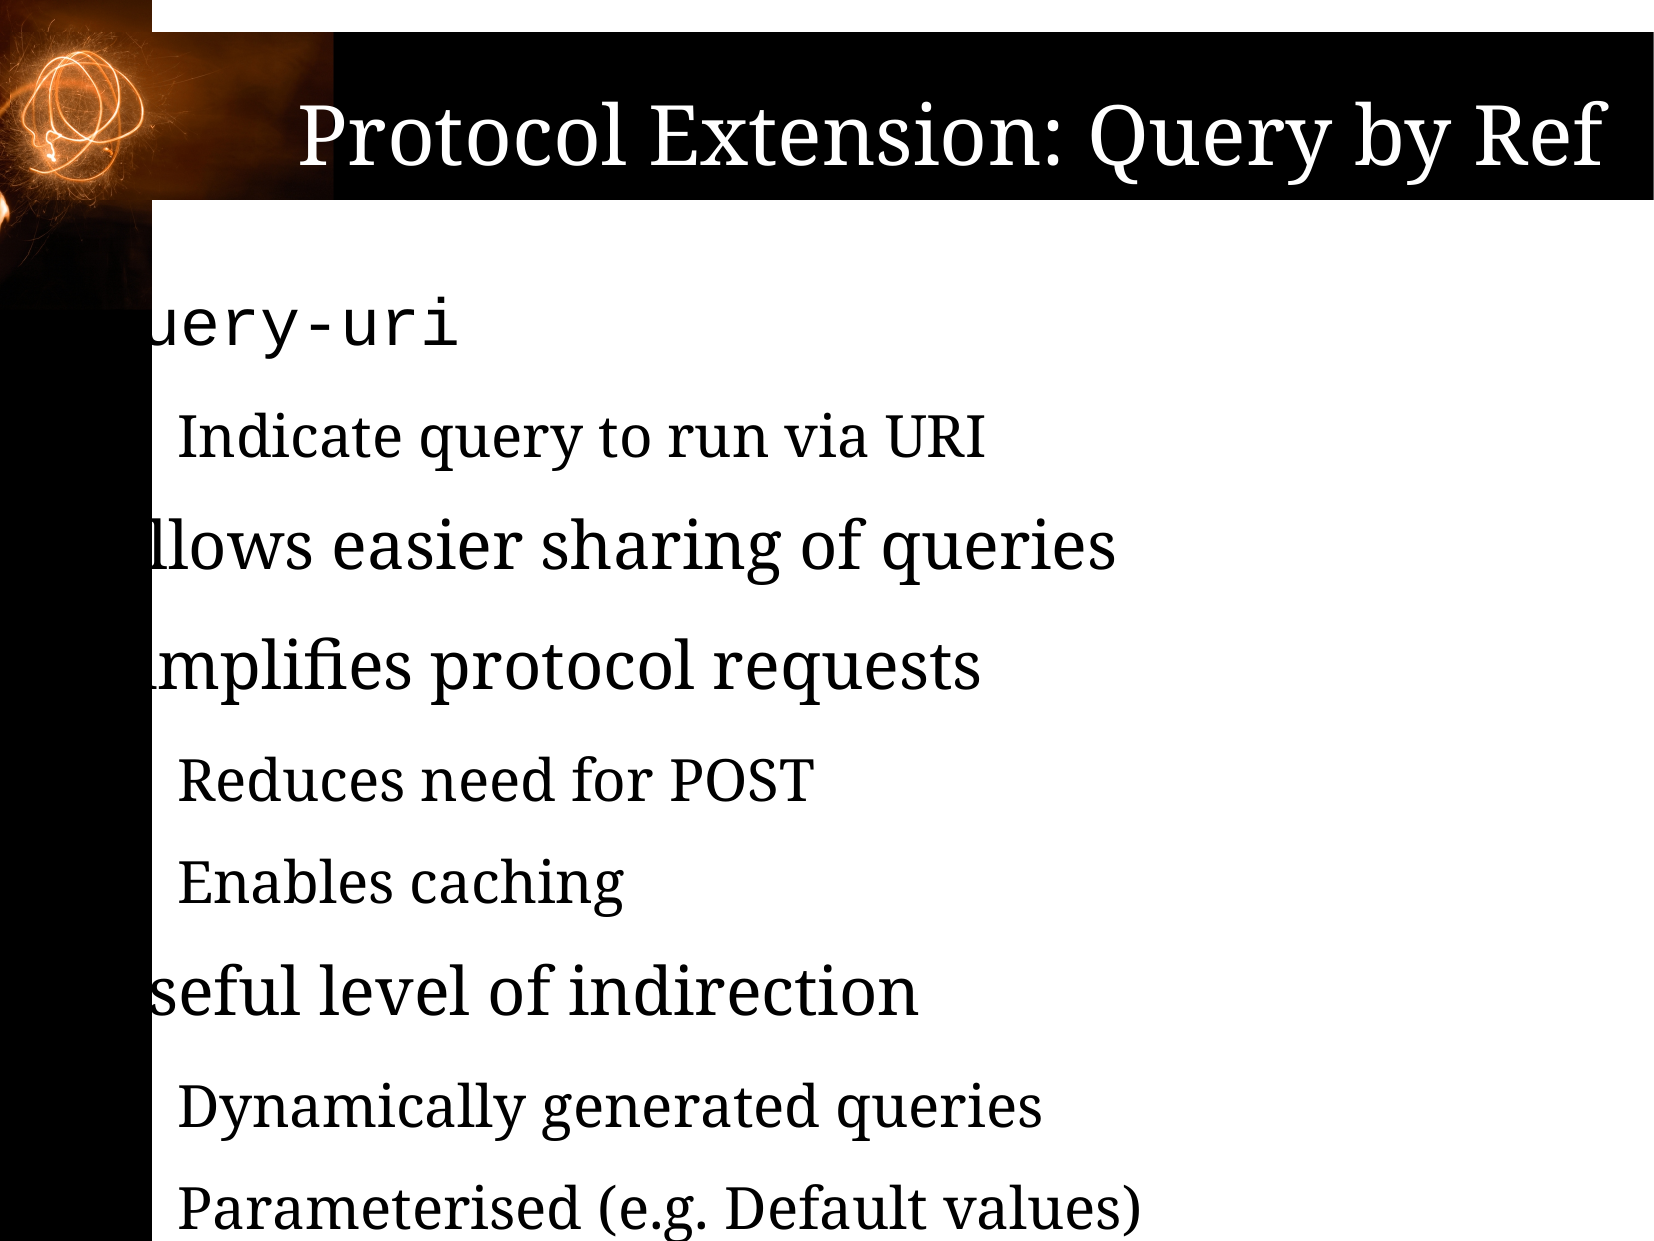

# Protocol Extension: Query by Ref
query-uri
Indicate query to run via URI
Allows easier sharing of queries
Simplifies protocol requests
Reduces need for POST
Enables caching
Useful level of indirection
Dynamically generated queries
Parameterised (e.g. Default values)